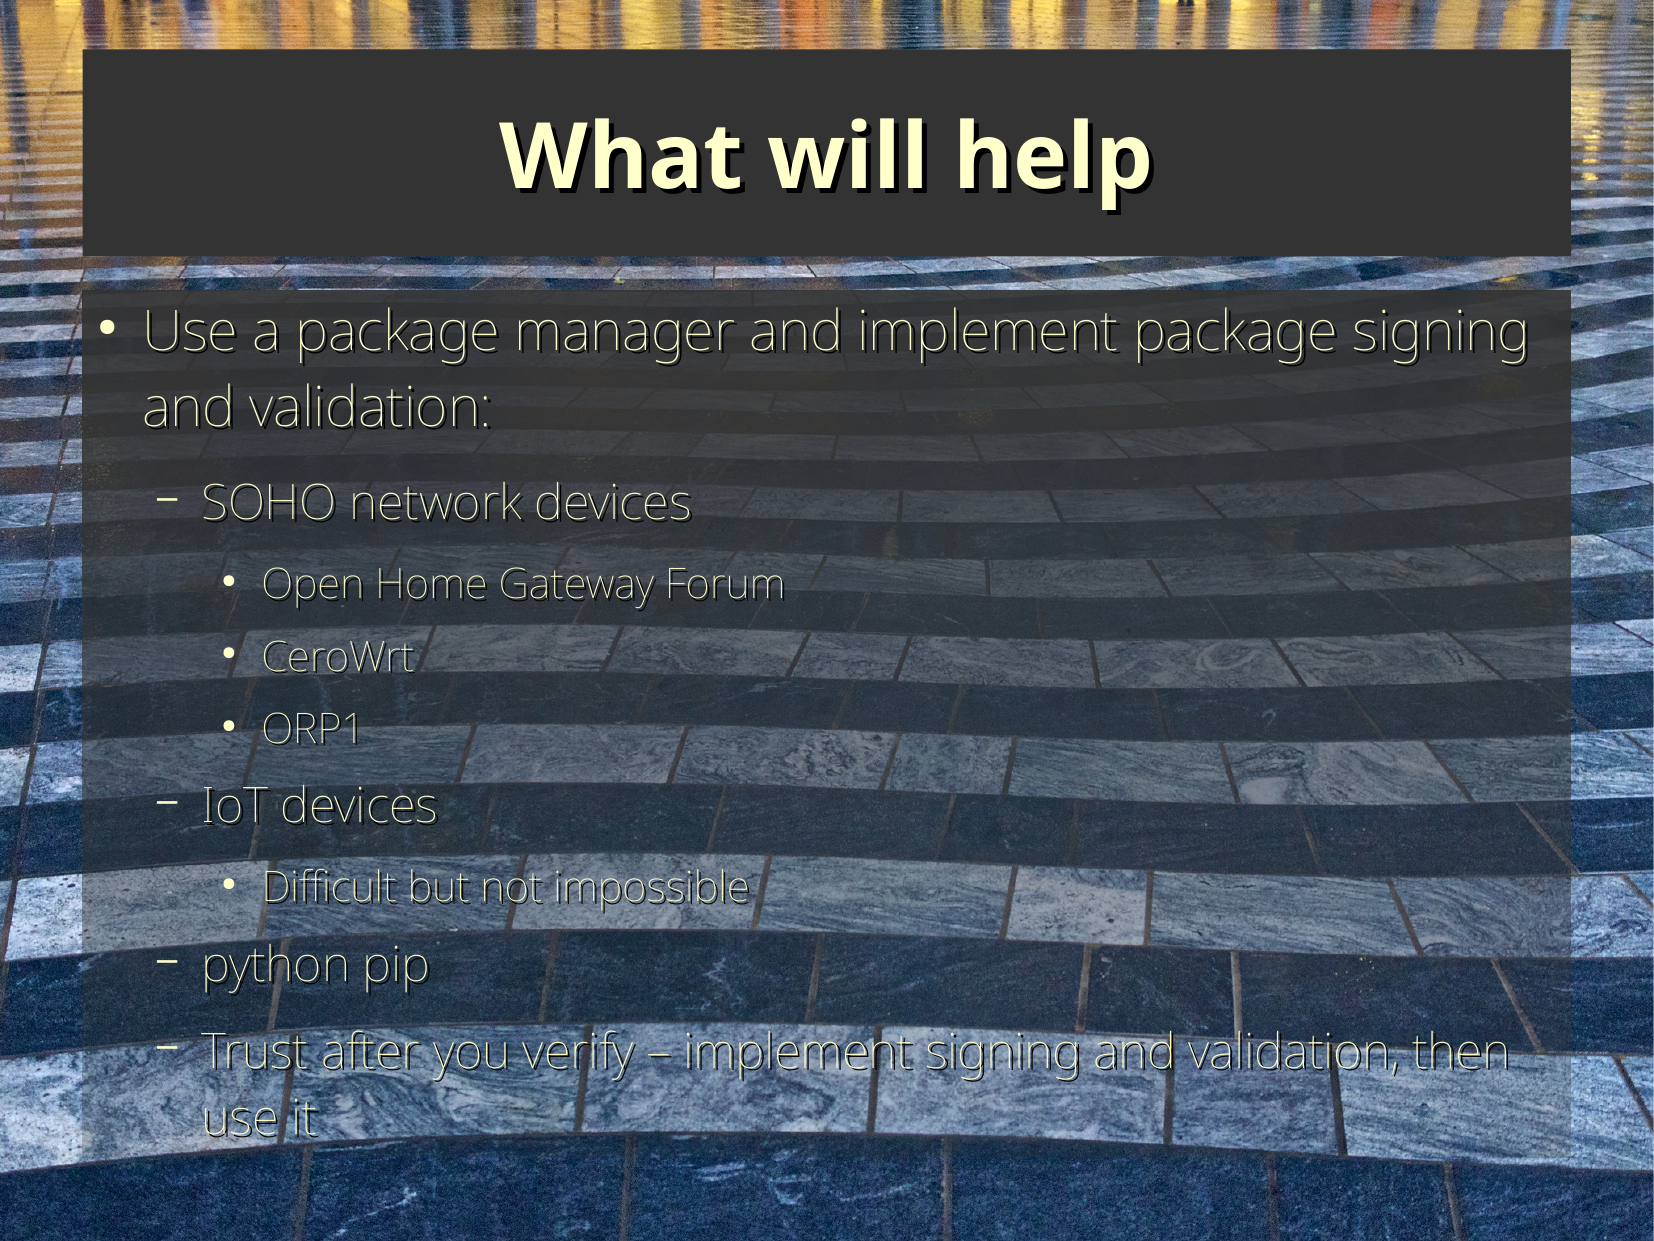

# What will help
Use a package manager and implement package signing and validation:
SOHO network devices
Open Home Gateway Forum
CeroWrt
ORP1
IoT devices
Difficult but not impossible
python pip
Trust after you verify – implement signing and validation, then use it